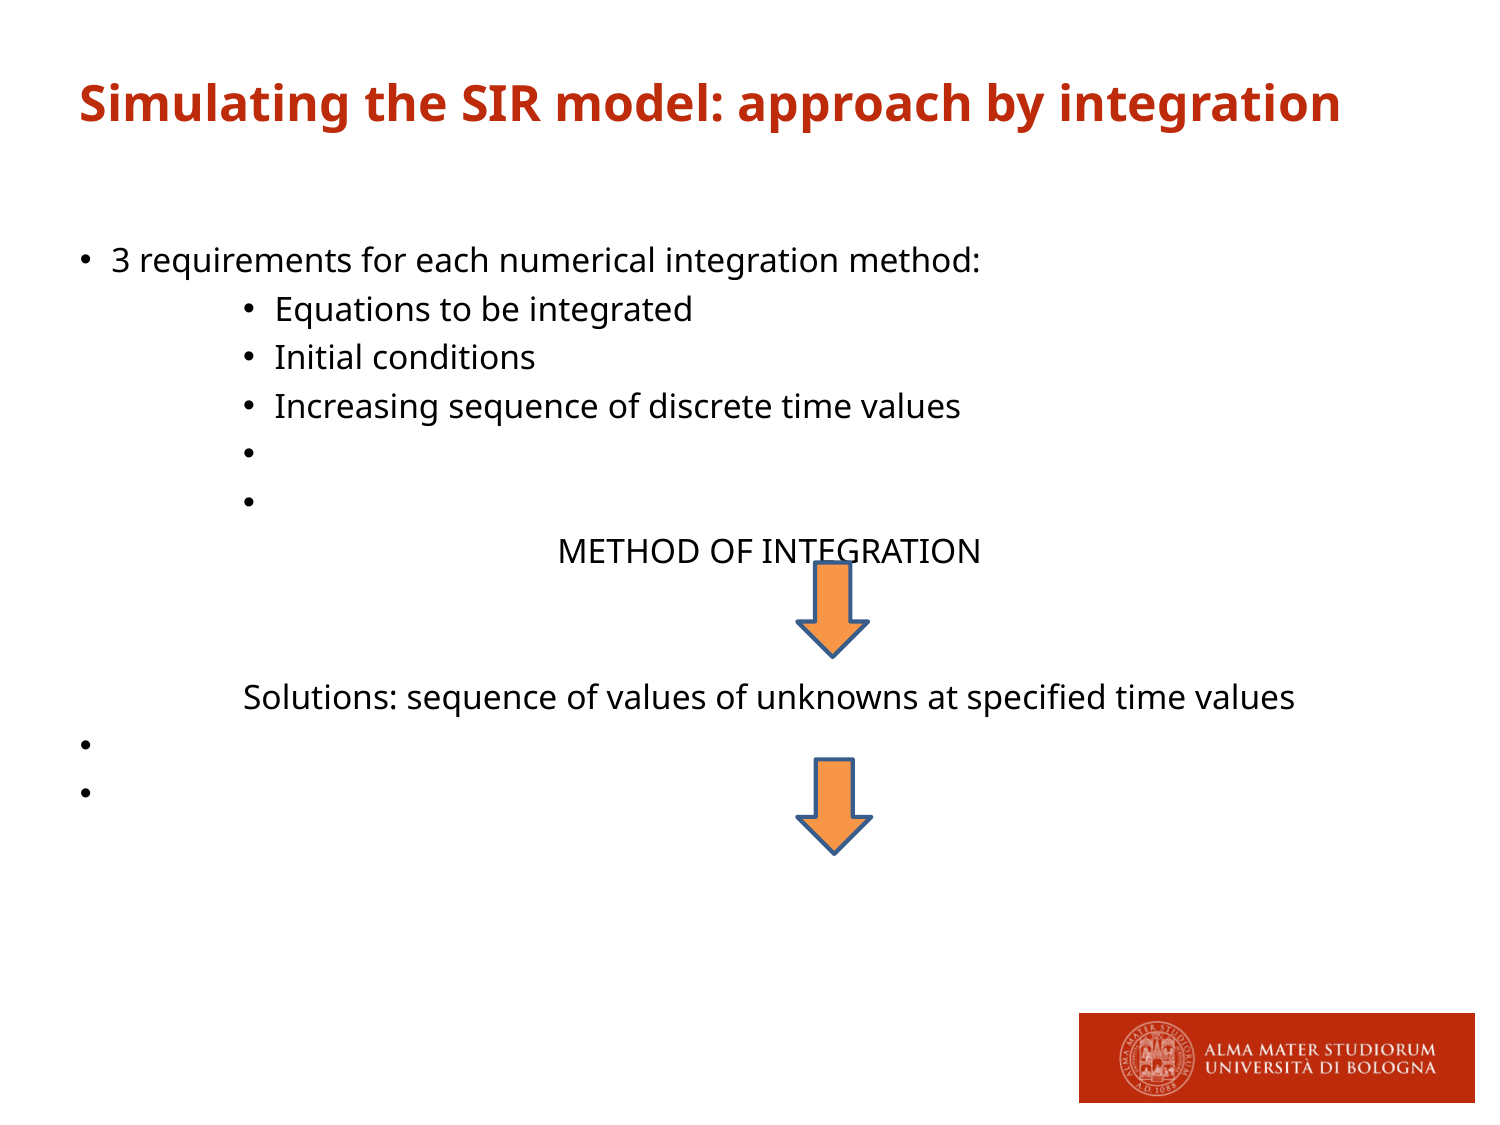

# Simulating the SIR model: approach by integration
3 requirements for each numerical integration method:
Equations to be integrated
Initial conditions
Increasing sequence of discrete time values
METHOD OF INTEGRATION
Solutions: sequence of values of unknowns at specified time values